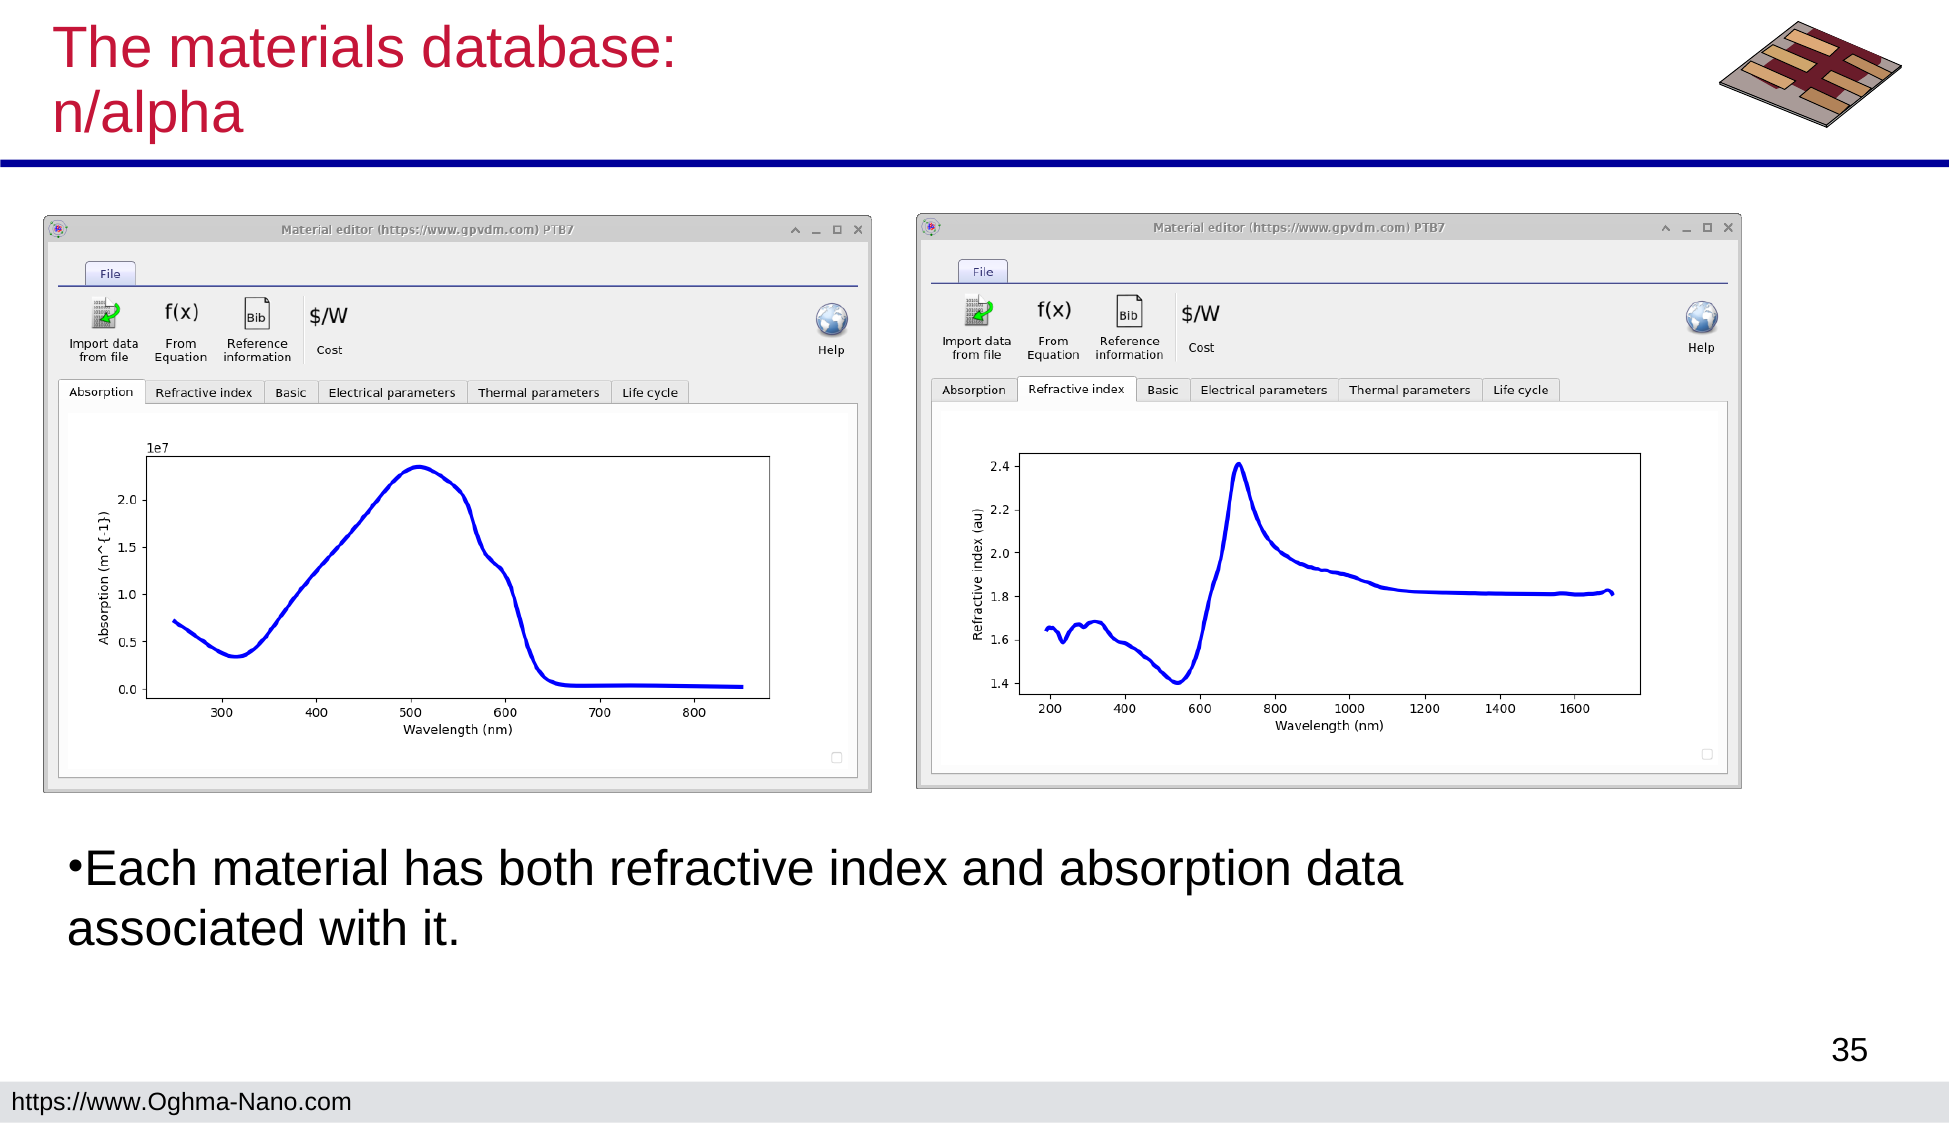

# The materials database: n/alpha
Each material has both refractive index and absorption data associated with it.